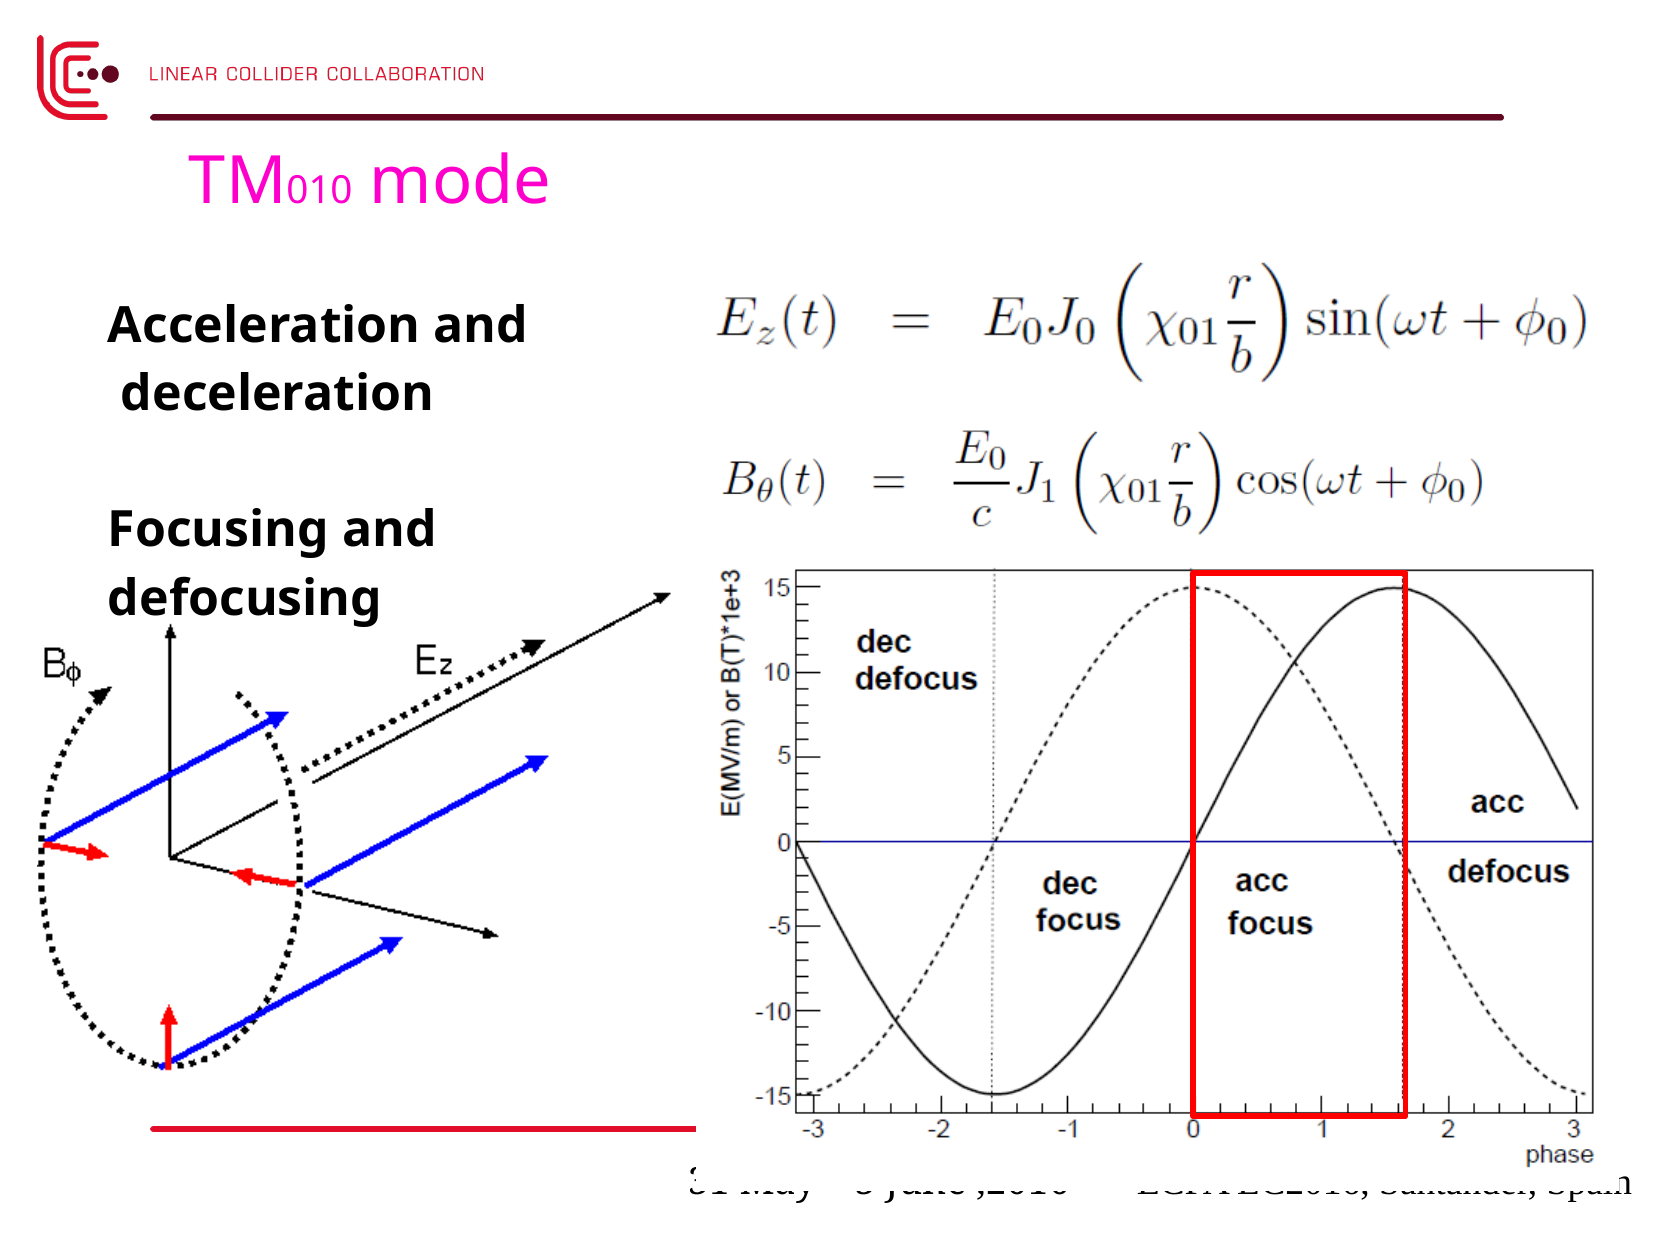

# TM010 mode
Acceleration and
 deceleration
Focusing and
defocusing